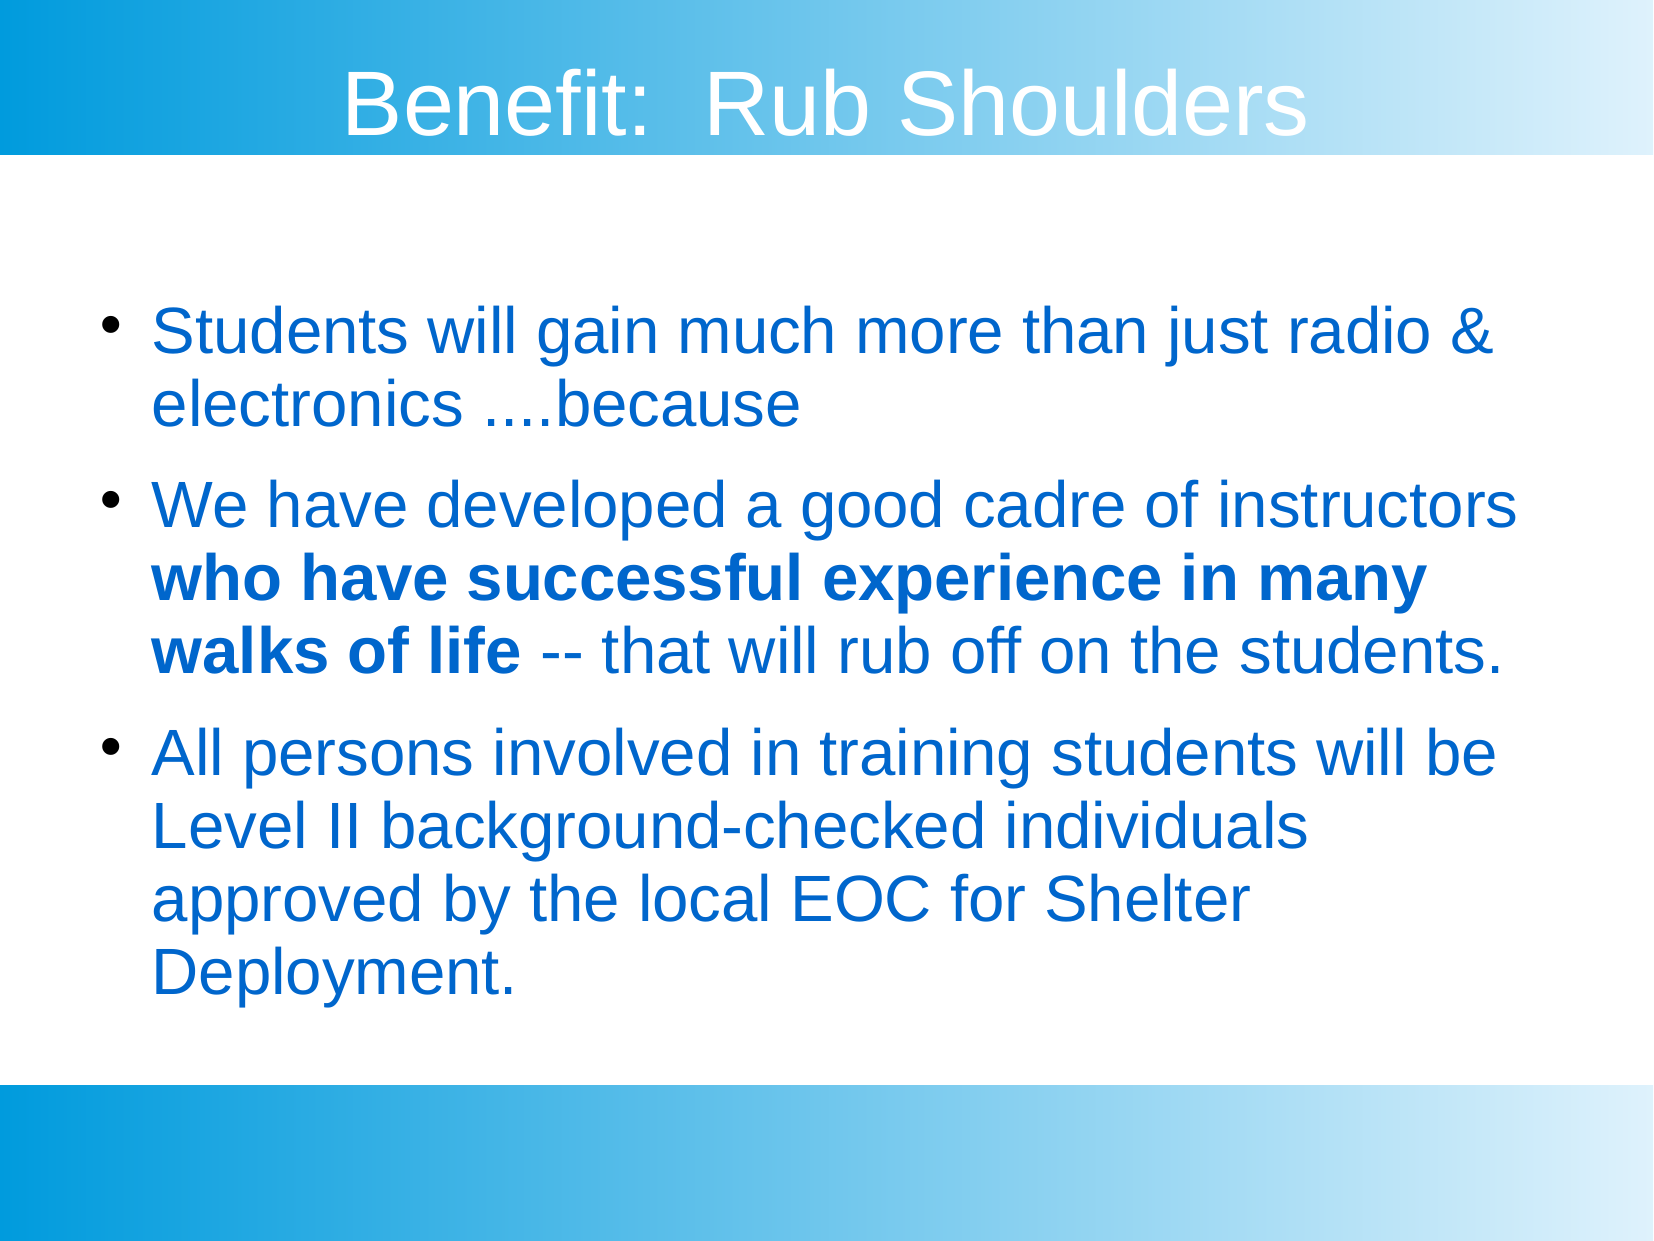

# Benefit: Rub Shoulders
Students will gain much more than just radio & electronics ....because
We have developed a good cadre of instructors who have successful experience in many walks of life -- that will rub off on the students.
All persons involved in training students will be Level II background-checked individuals approved by the local EOC for Shelter Deployment.